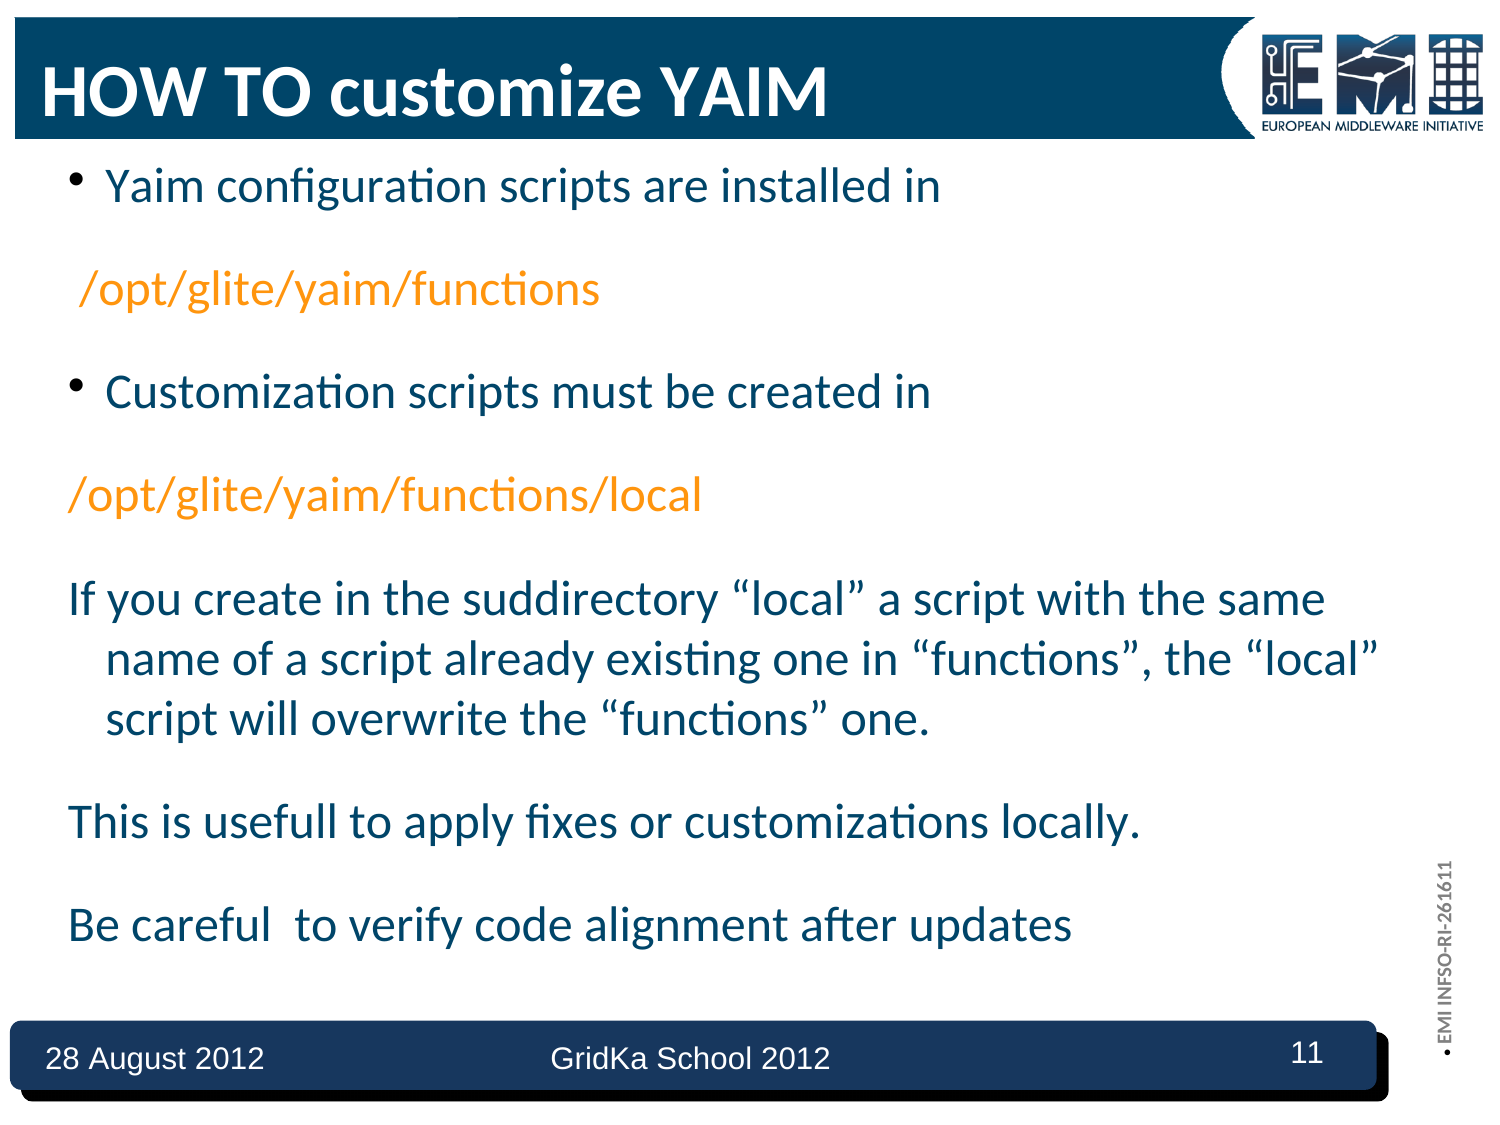

HOW TO customize YAIM
Yaim configuration scripts are installed in
 /opt/glite/yaim/functions
Customization scripts must be created in
/opt/glite/yaim/functions/local
If you create in the suddirectory “local” a script with the same name of a script already existing one in “functions”, the “local” script will overwrite the “functions” one.
This is usefull to apply fixes or customizations locally.
Be careful to verify code alignment after updates